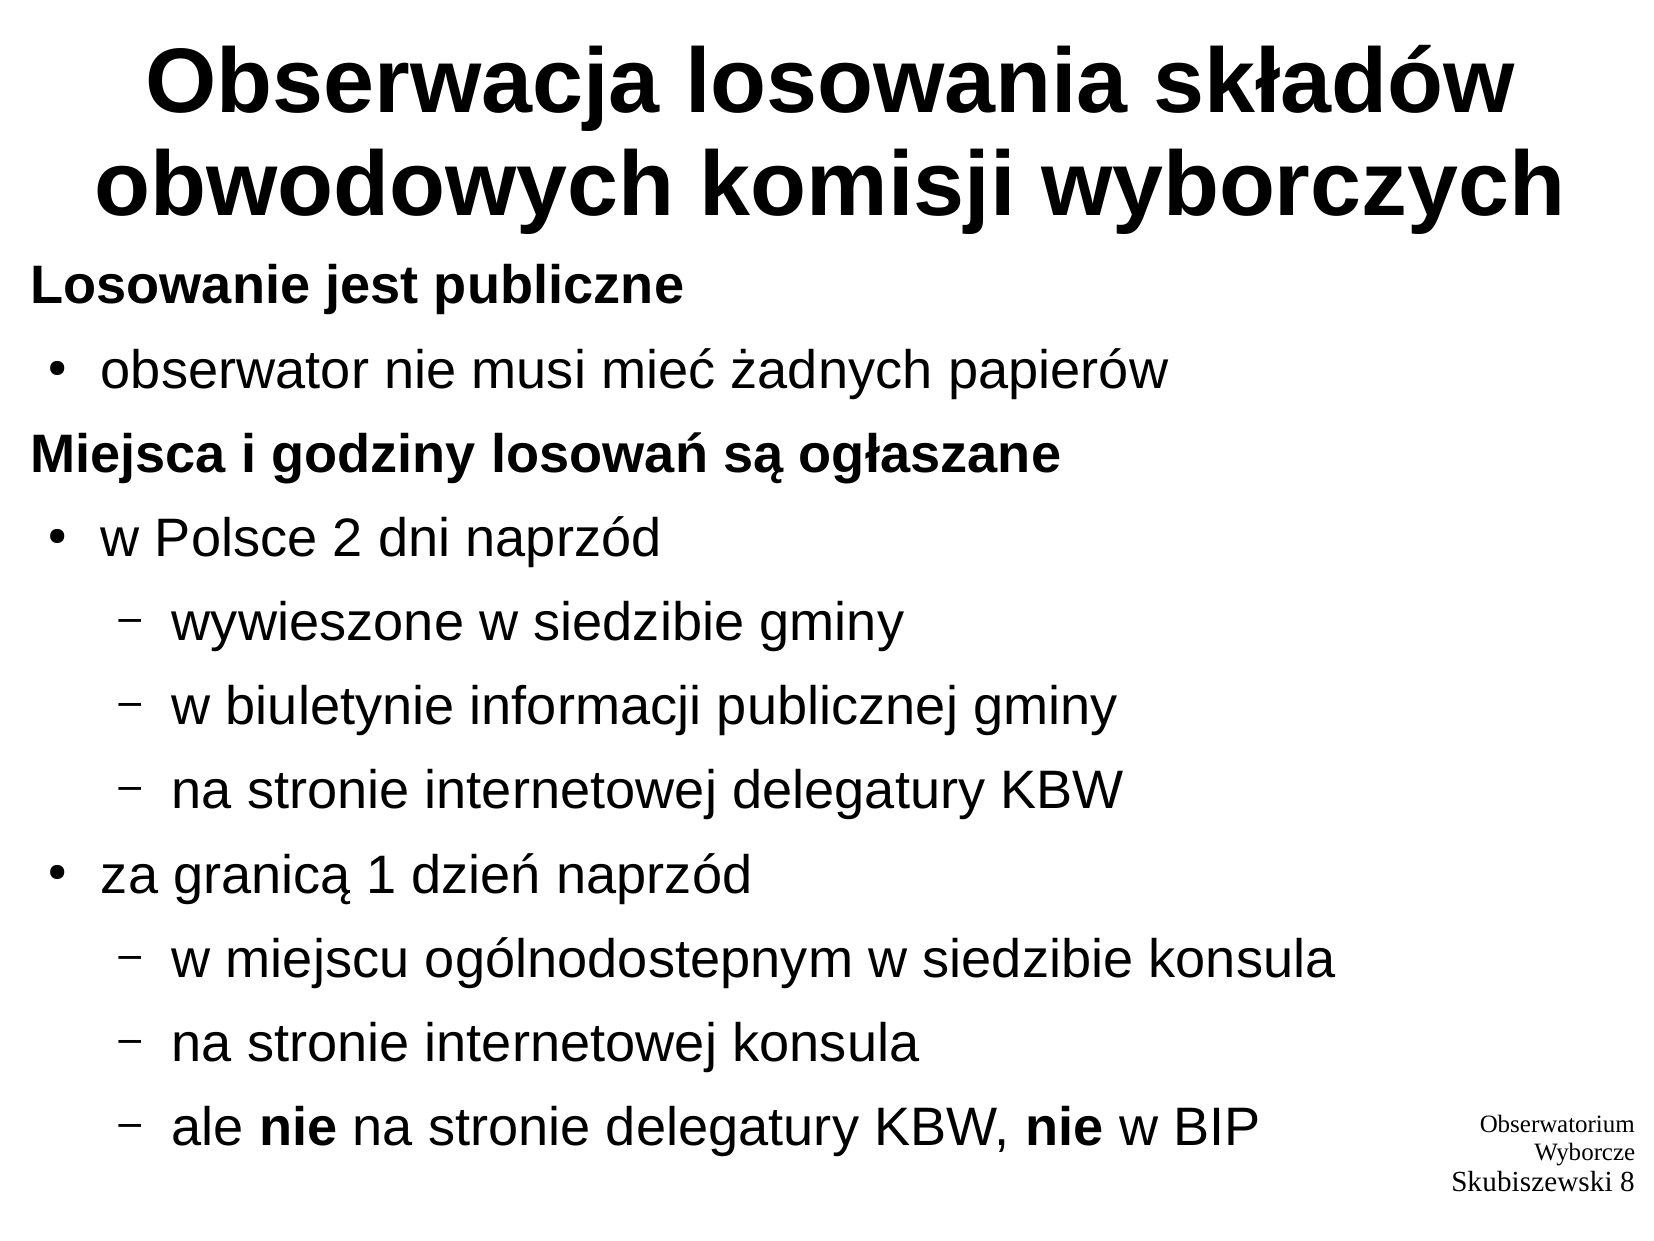

# Obserwacja losowania składów obwodowych komisji wyborczych
Losowanie jest publiczne
obserwator nie musi mieć żadnych papierów
Miejsca i godziny losowań są ogłaszane
w Polsce 2 dni naprzód
wywieszone w siedzibie gminy
w biuletynie informacji publicznej gminy
na stronie internetowej delegatury KBW
za granicą 1 dzień naprzód
w miejscu ogólnodostepnym w siedzibie konsula
na stronie internetowej konsula
ale nie na stronie delegatury KBW, nie w BIP
8